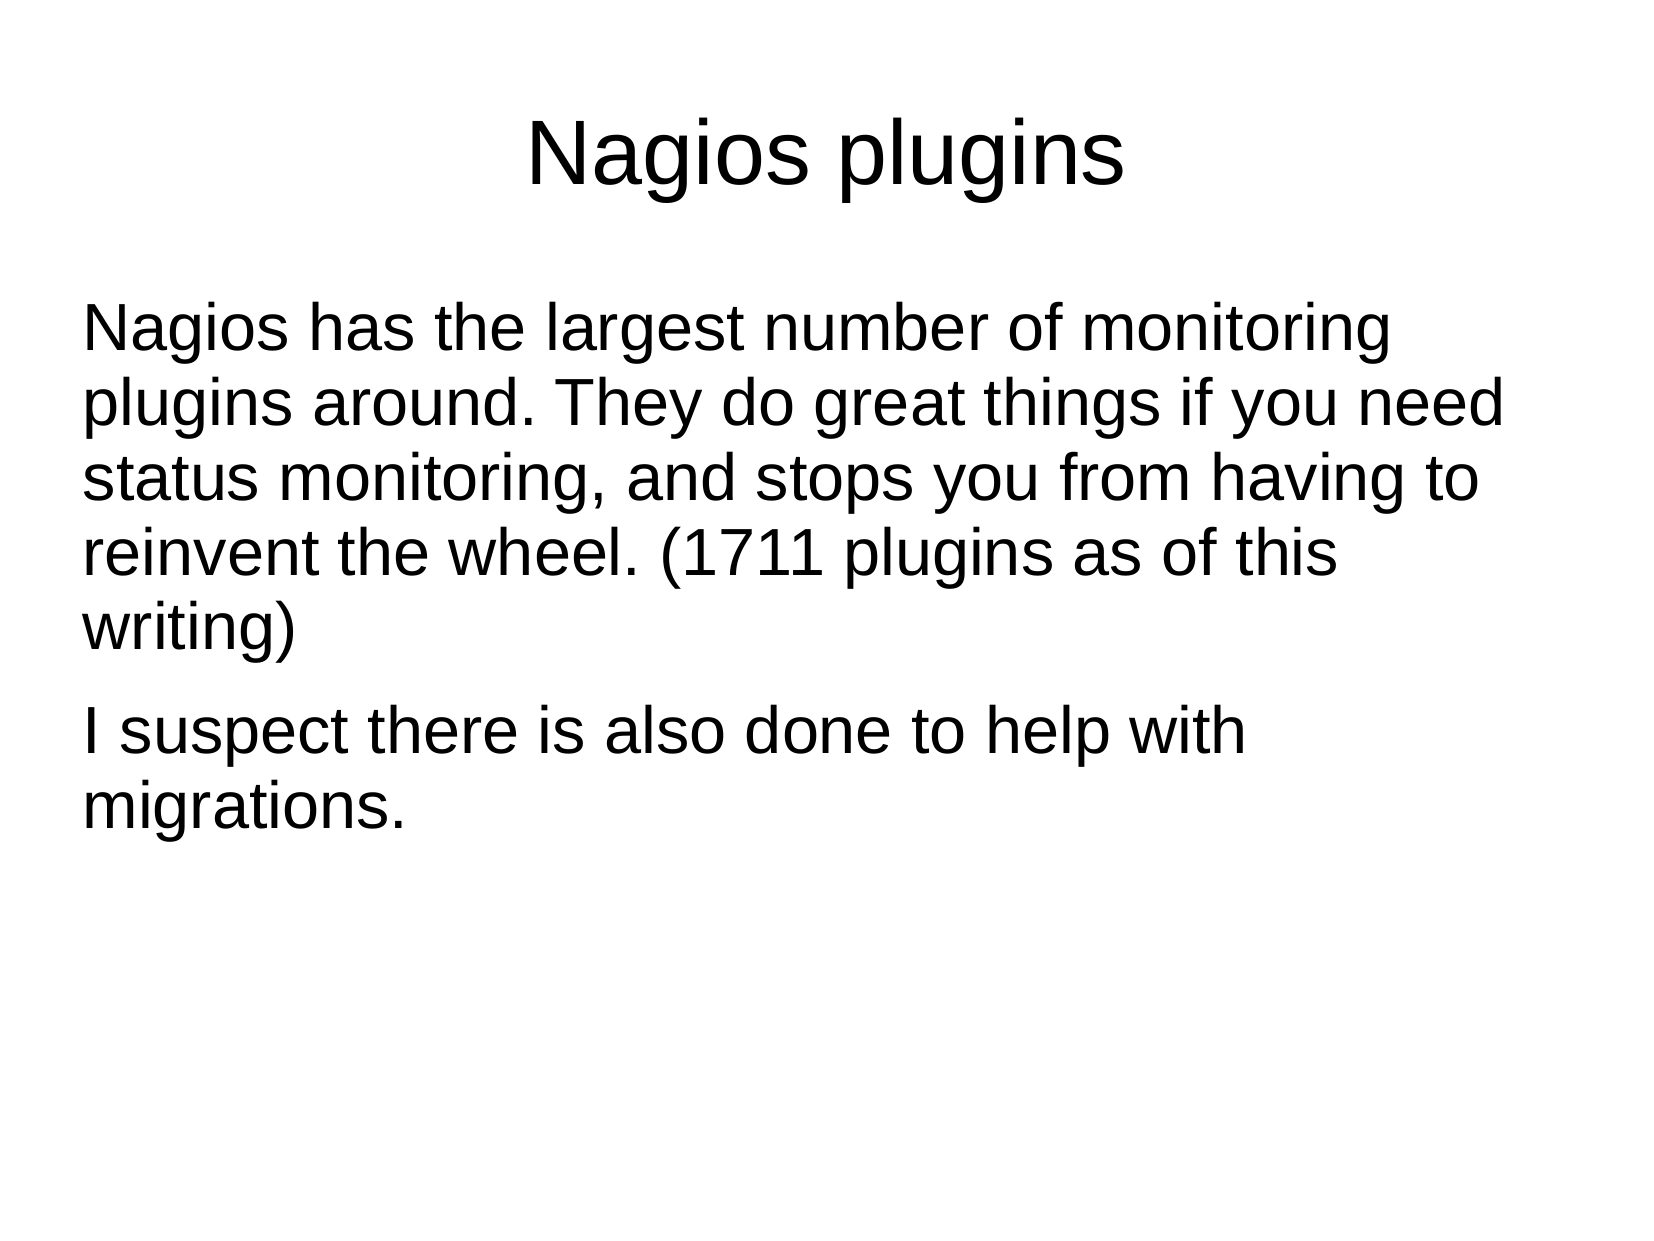

# Nagios plugins
Nagios has the largest number of monitoring plugins around. They do great things if you need status monitoring, and stops you from having to reinvent the wheel. (1711 plugins as of this writing)
I suspect there is also done to help with migrations.